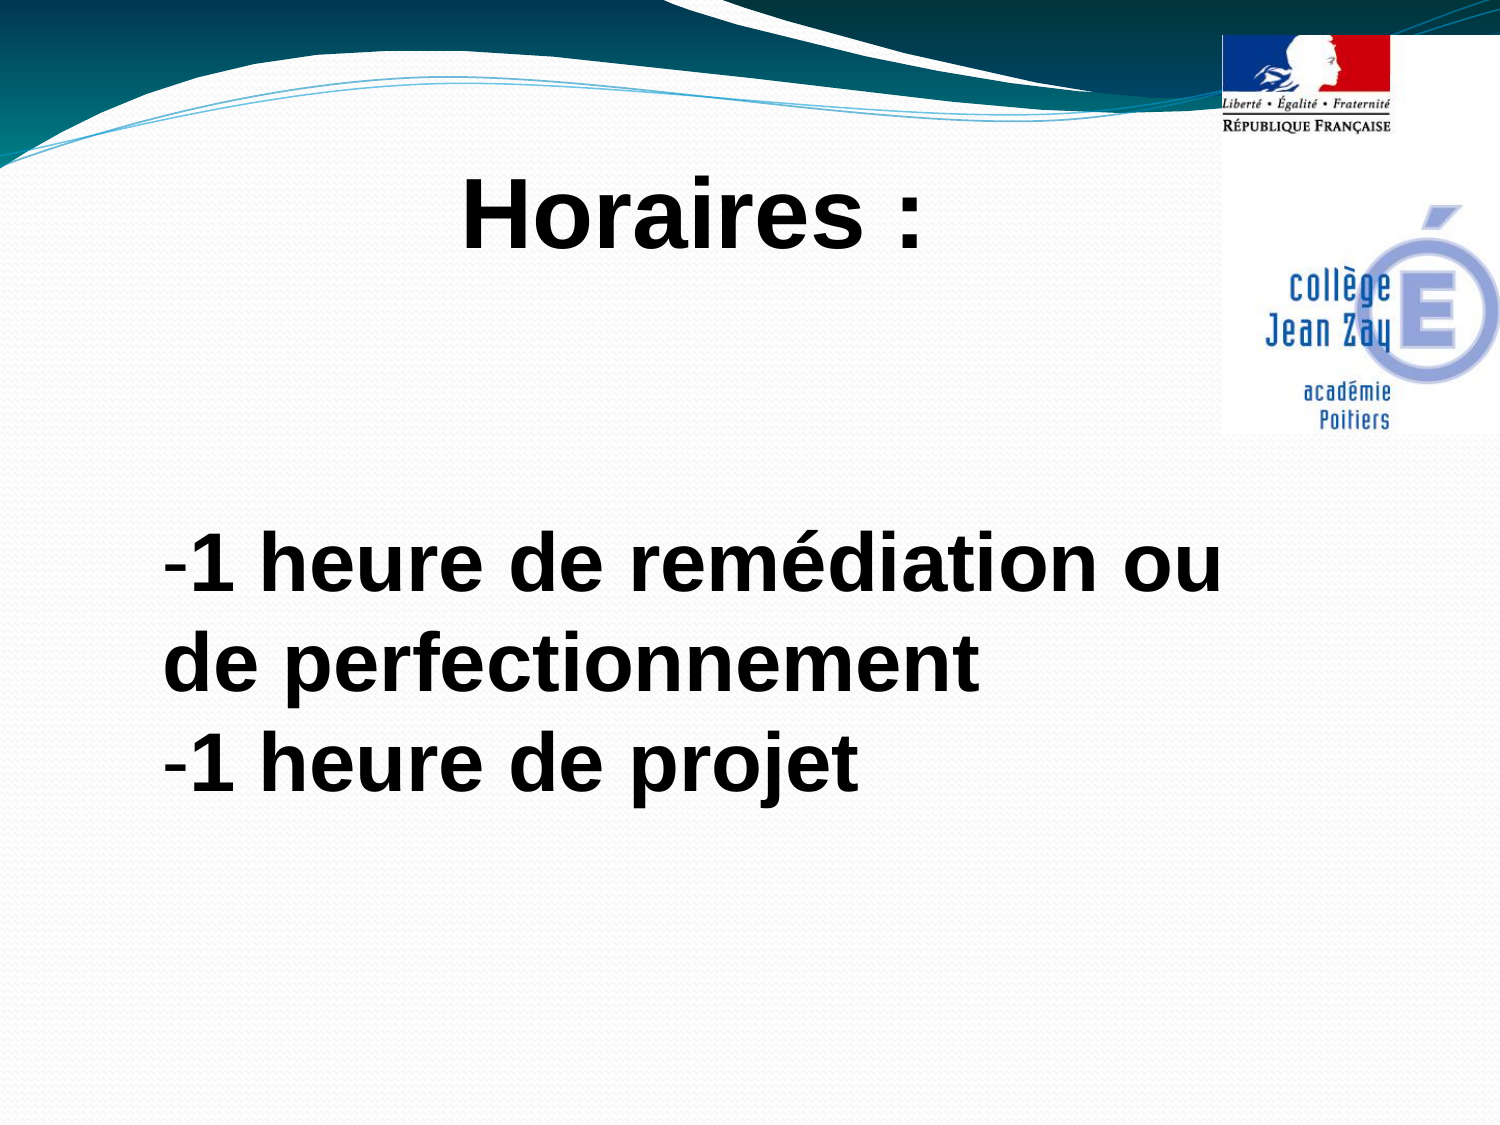

Horaires :
1 heure de remédiation ou de perfectionnement
1 heure de projet